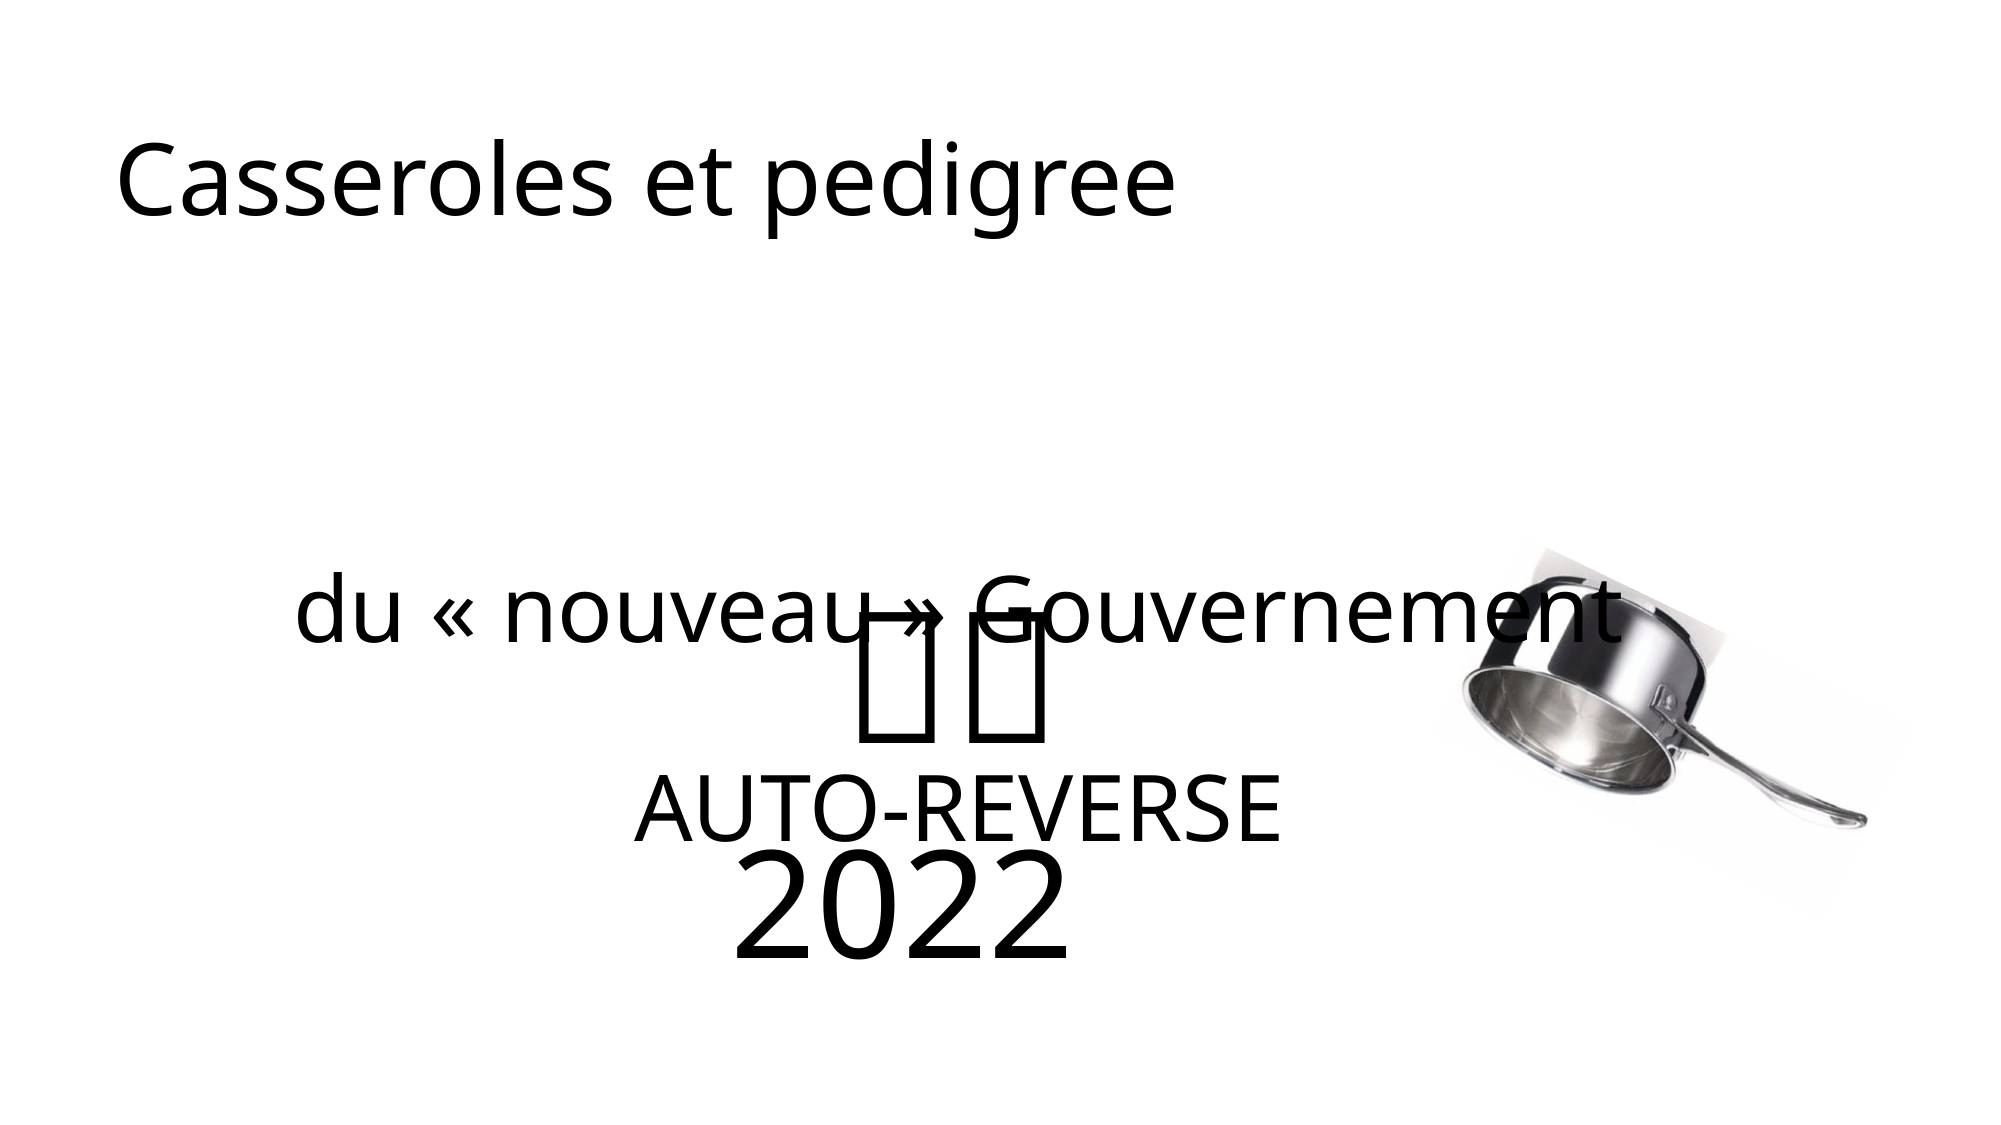

Casseroles et pedigree
# du « nouveau » Gouvernement AUTO-REVERSE
🇫🇷
2022